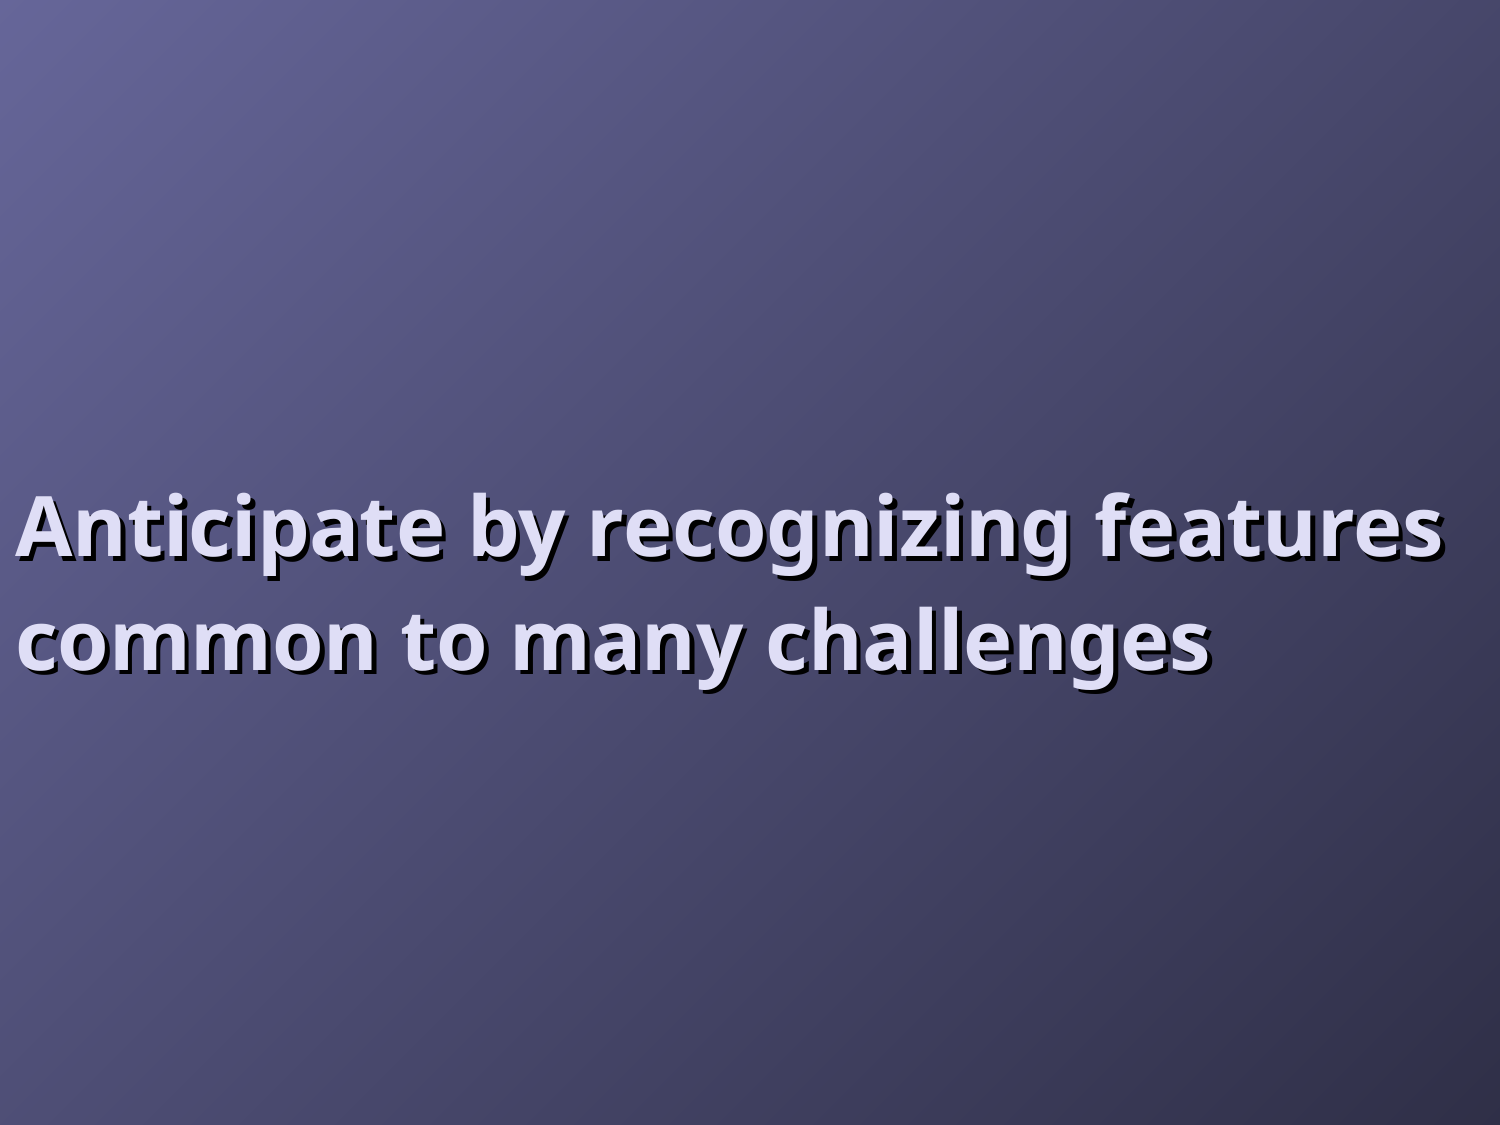

# Anticipate by recognizing features common to many challenges